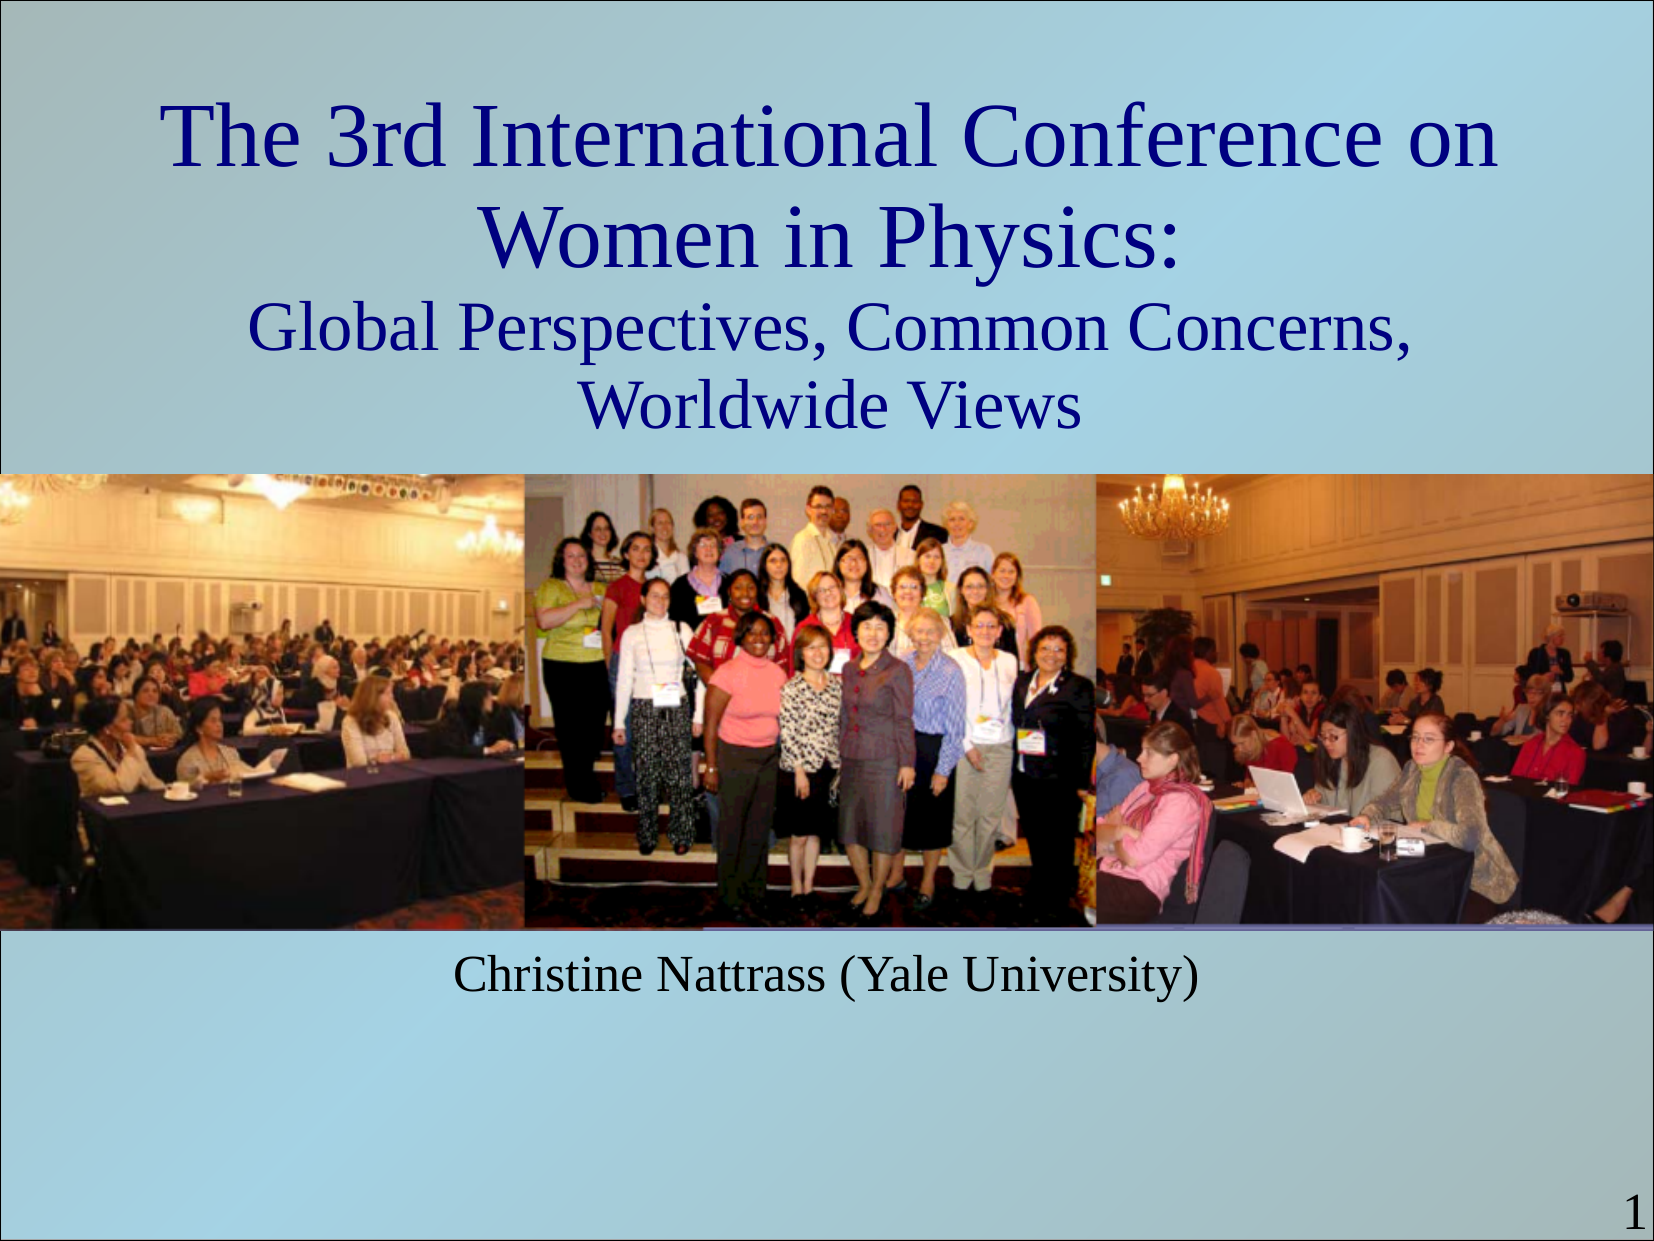

# The 3rd International Conference on Women in Physics: Global Perspectives, Common Concerns, Worldwide Views
Christine Nattrass (Yale University)